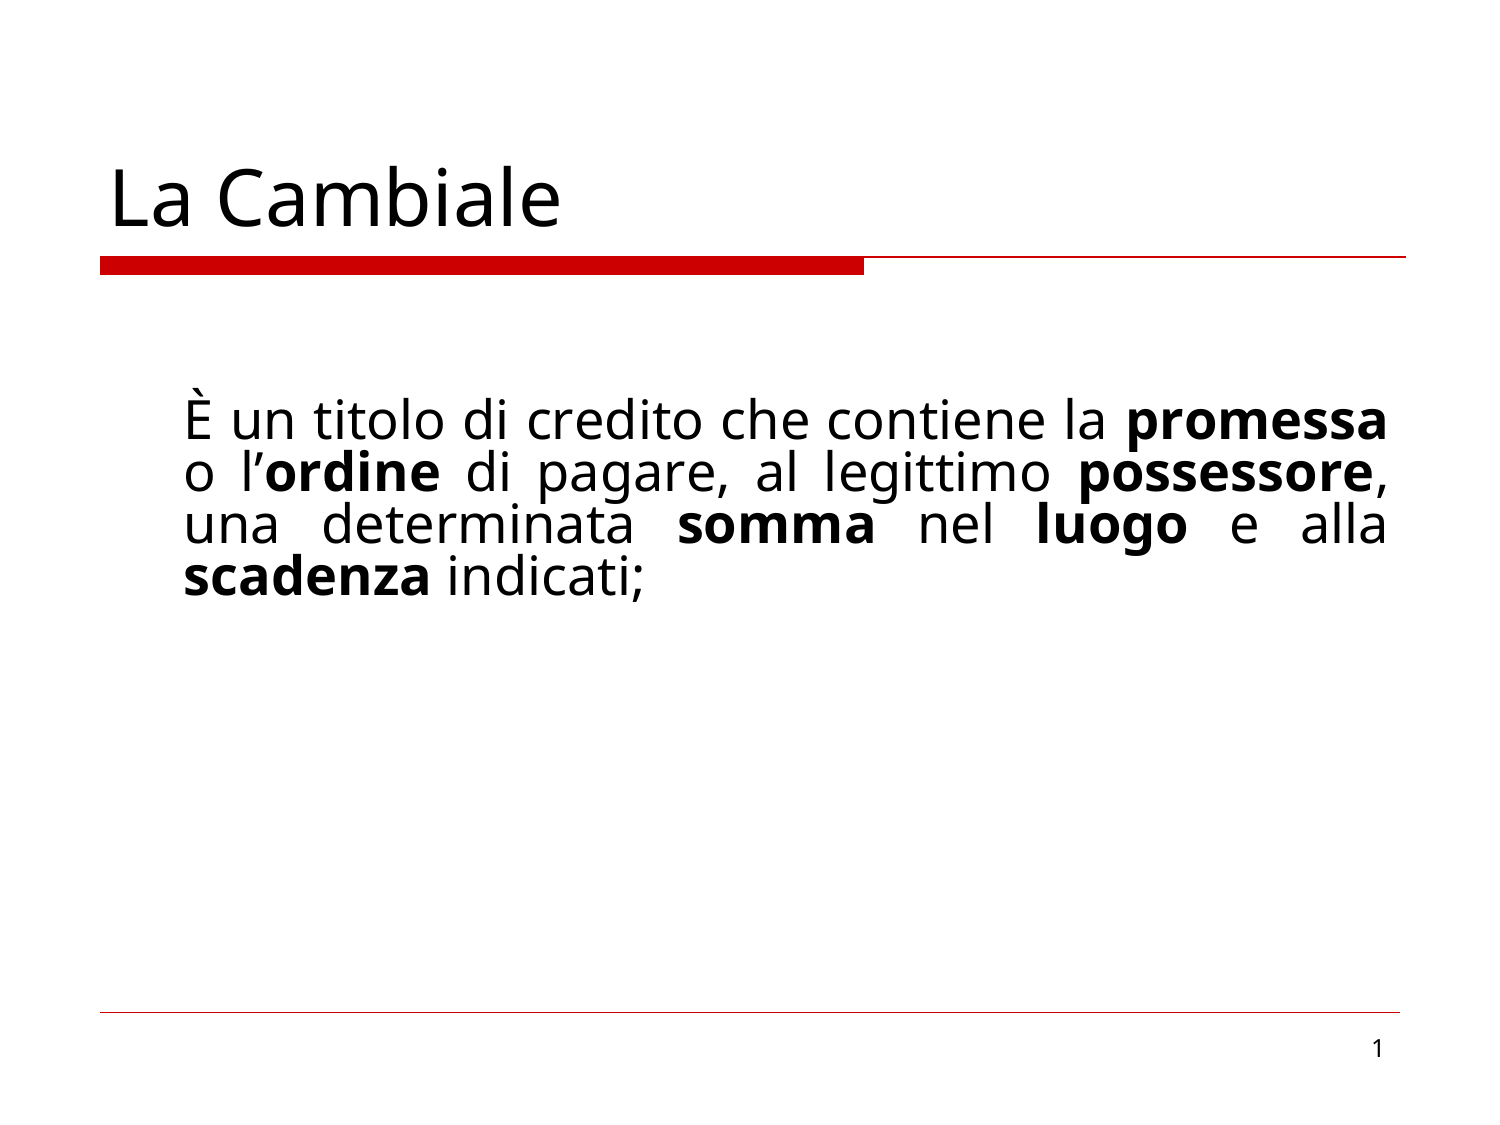

# La Cambiale
È un titolo di credito che contiene la promessa o l’ordine di pagare, al legittimo possessore, una determinata somma nel luogo e alla scadenza indicati;
1